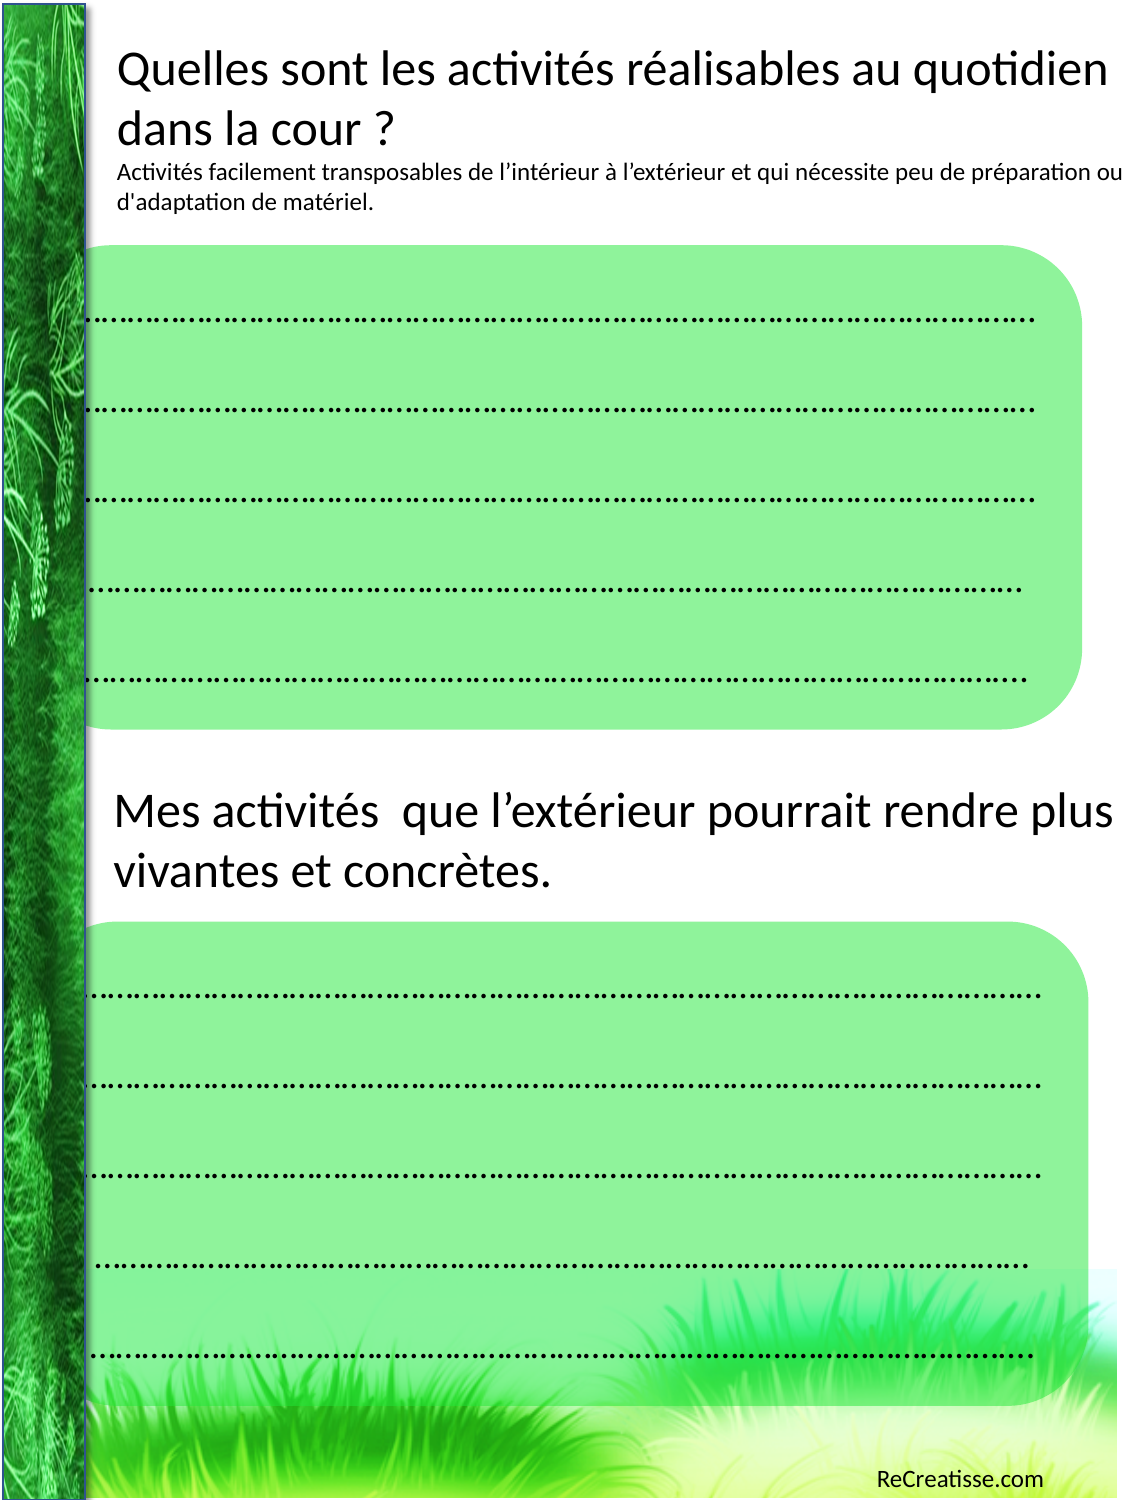

Quelles sont les activités réalisables au quotidien dans la cour ?
Activités facilement transposables de l’intérieur à l’extérieur et qui nécessite peu de préparation ou d'adaptation de matériel.
…………………………………………………………………………………………………
…………………………………………………………………………………………………
…………………………………………………………………………………………………
………………………………………………………………………………………………
……………………………………………………………………………………………….
Mes activités que l’extérieur pourrait rendre plus vivantes et concrètes.
…………………………………………………………………………………………………
…………………………………………………………………………………………………
…………………………………………………………………………………………………
………………………………………………………………………………………………
……………………………………………………………………………………………….
ReCreatisse.com